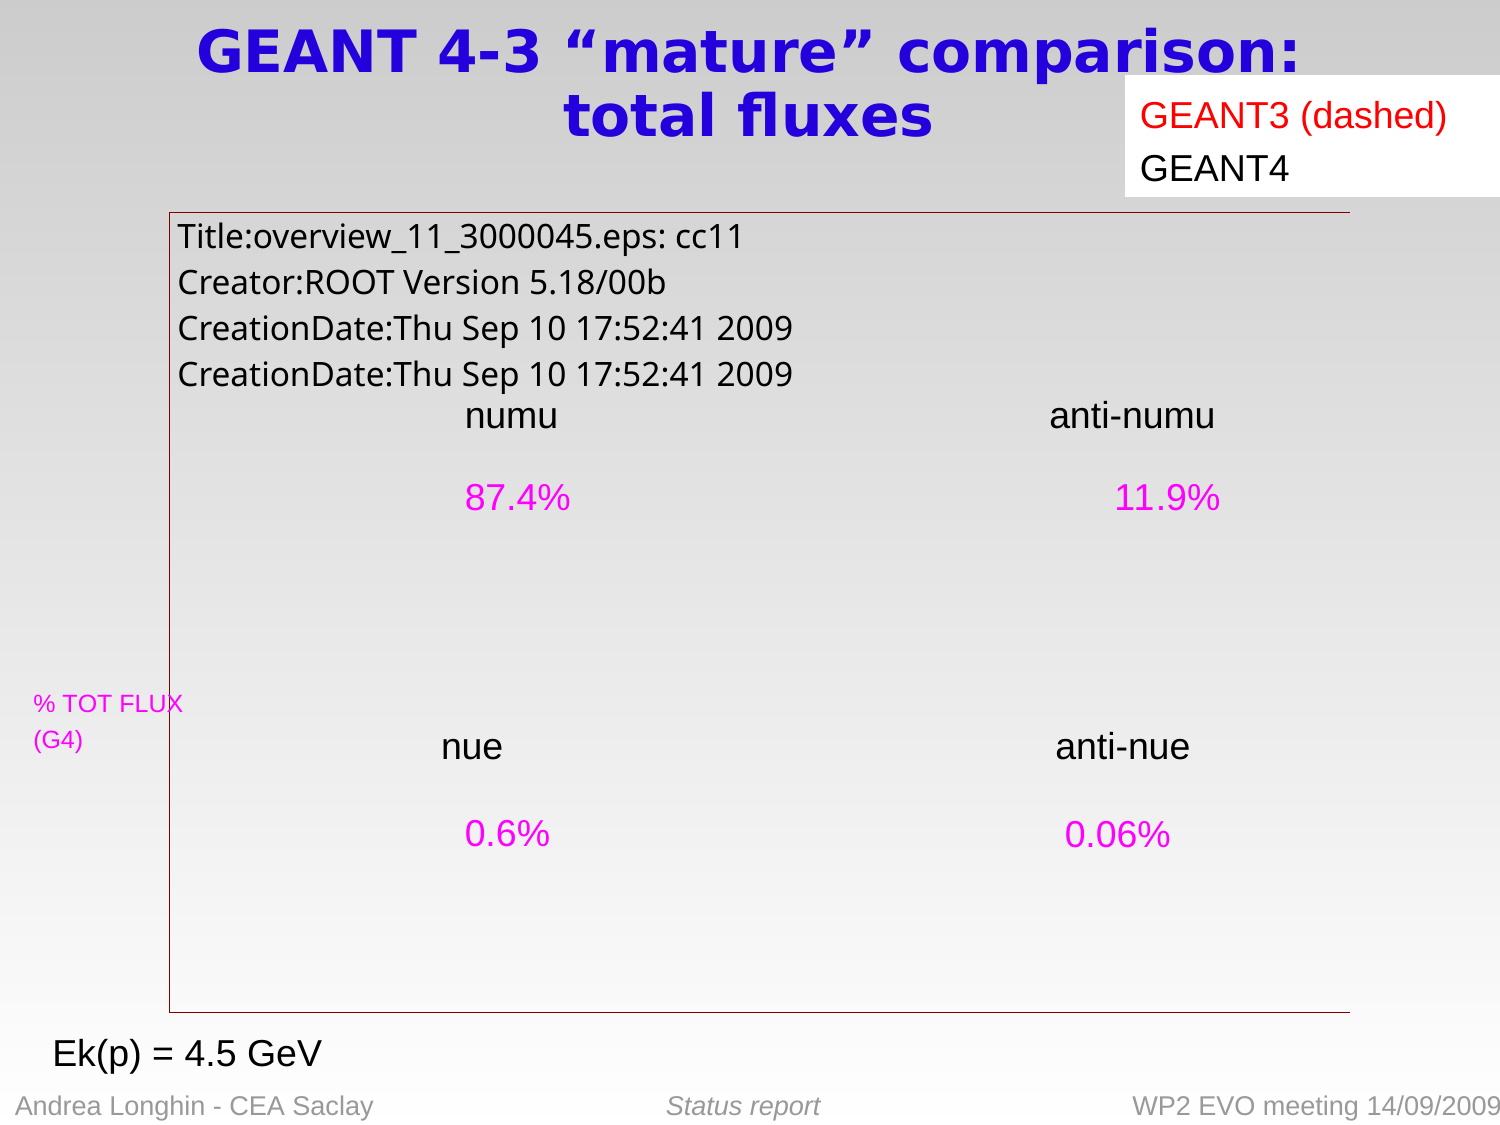

# GEANT 4-3 “mature” comparison: total fluxes
GEANT3 (dashed)
GEANT4
numu
anti-numu
87.4%
11.9%
% TOT FLUX
(G4)
nue
anti-nue
0.6%
0.06%
Ek(p) = 4.5 GeV